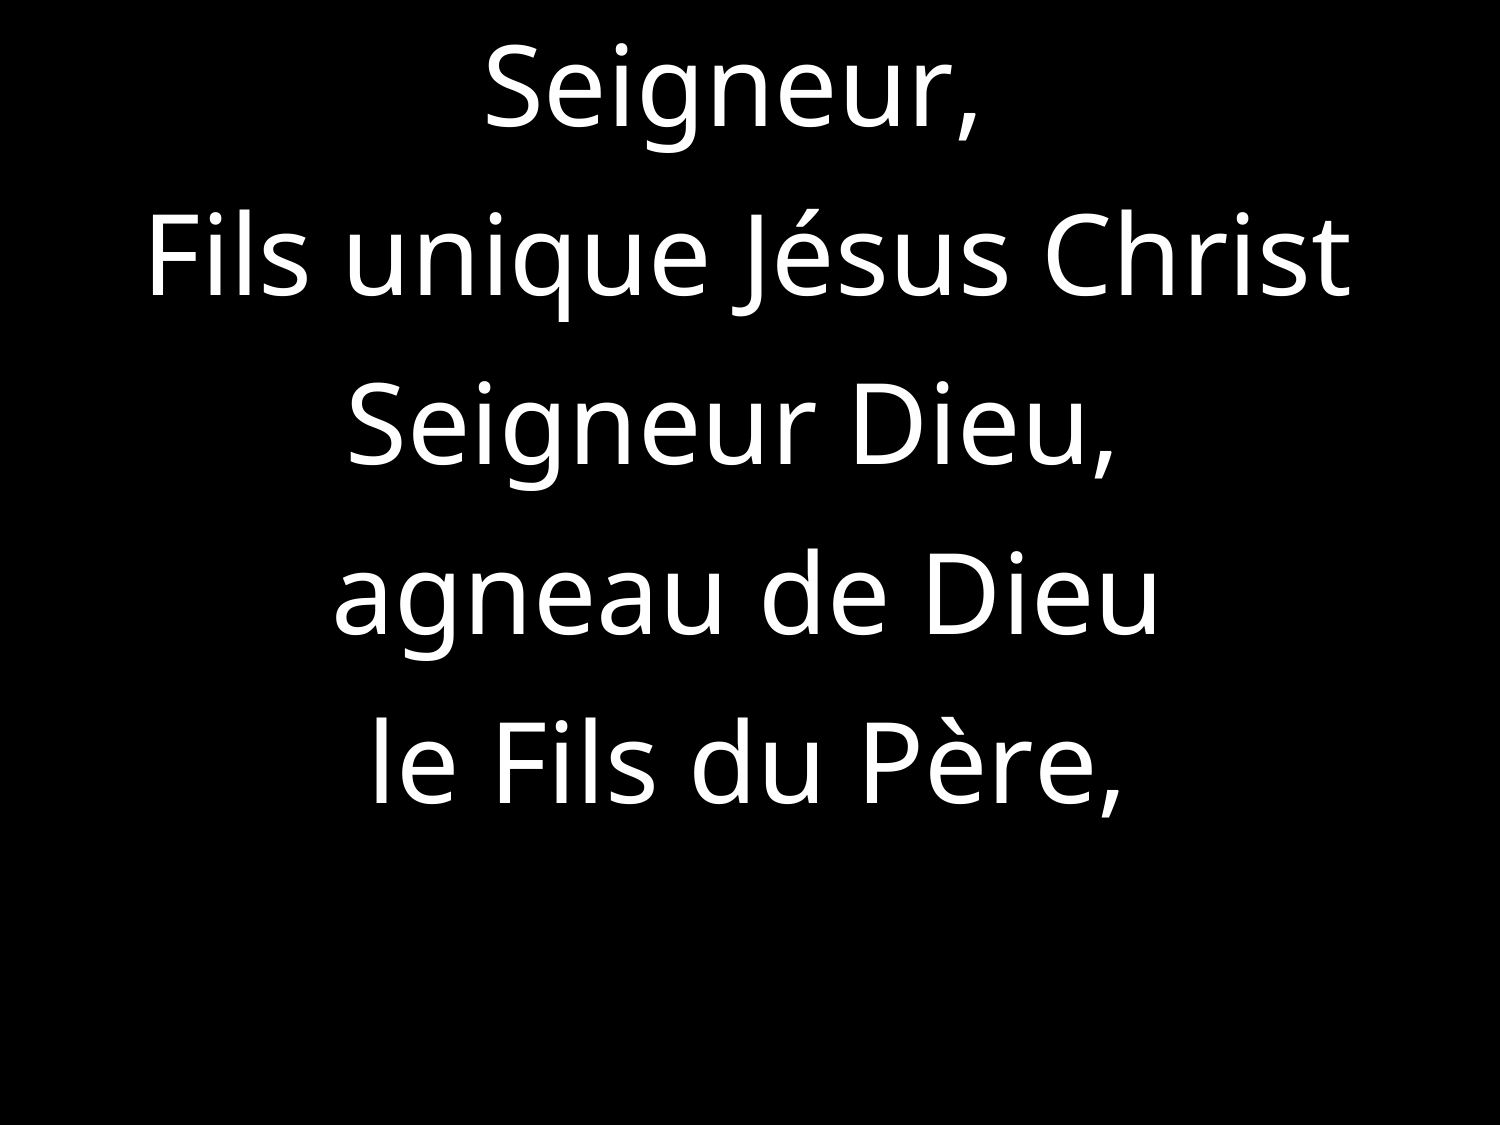

Seigneur,
Fils unique Jésus Christ
Seigneur Dieu,
agneau de Dieu
le Fils du Père,